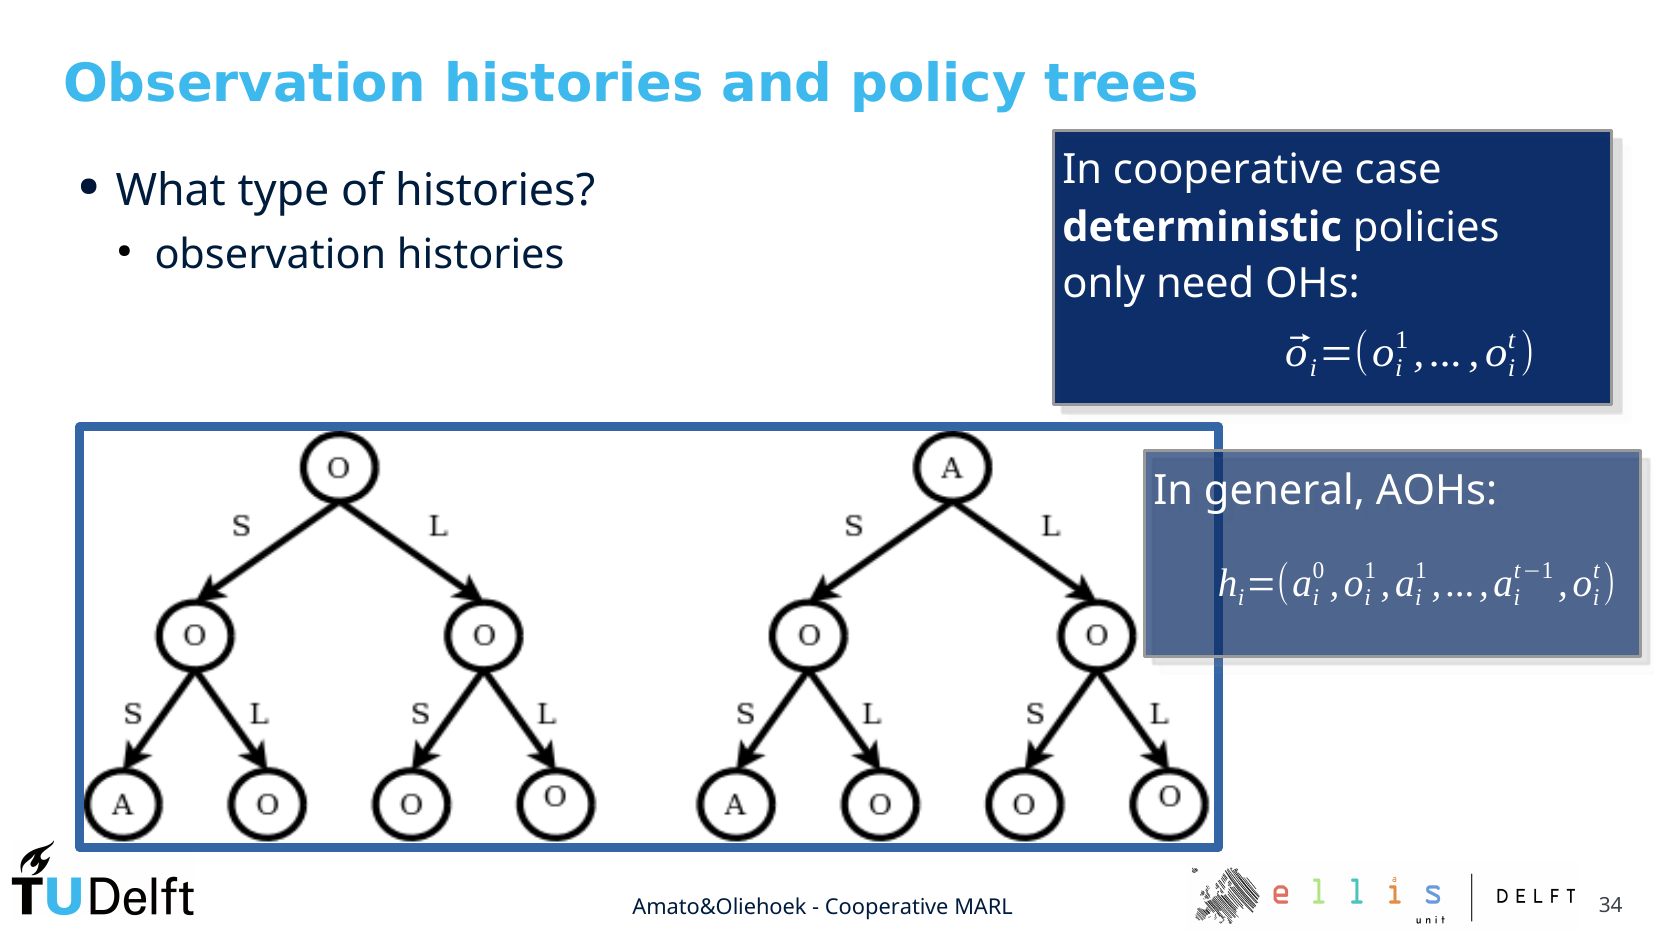

# Observation histories and policy trees
In cooperative case
deterministic policies
only need OHs:
What type of histories?
observation histories
In general, AOHs:
Amato&Oliehoek - Cooperative MARL